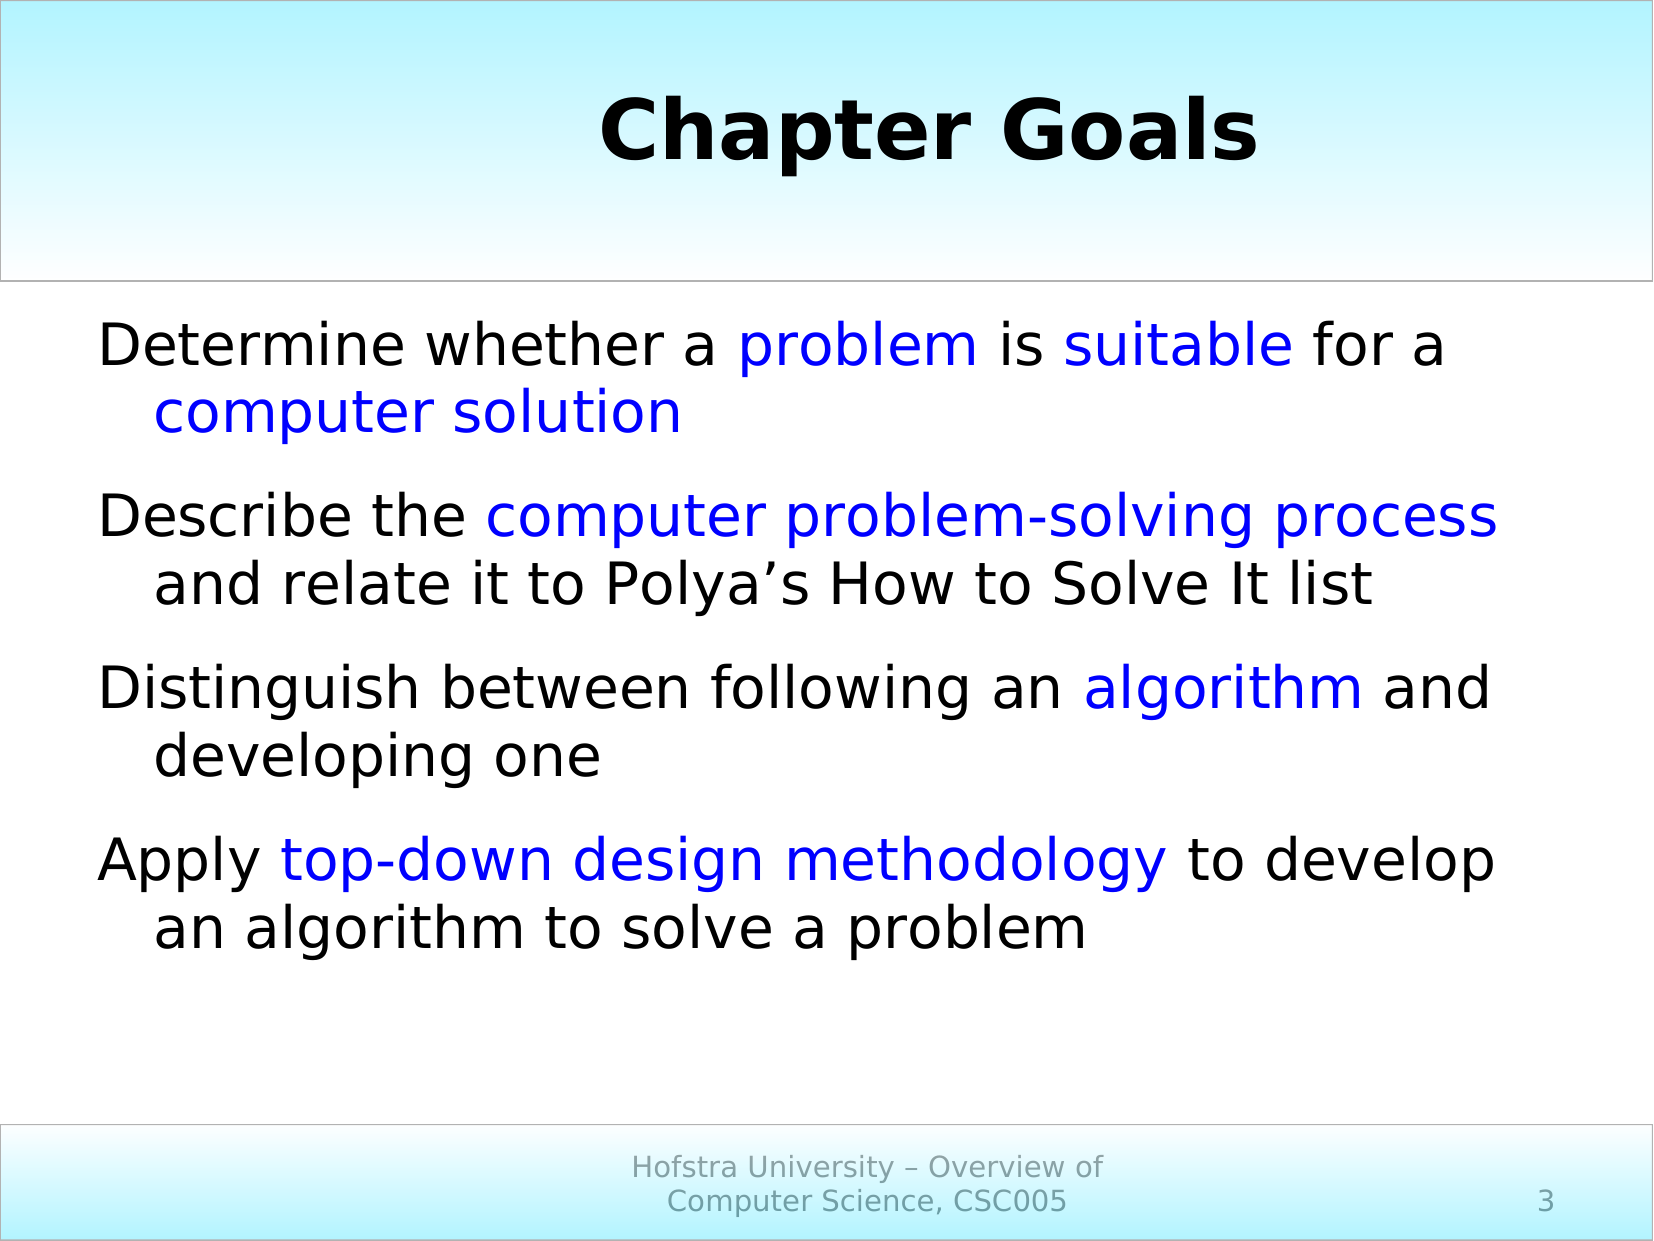

# Chapter Goals
Determine whether a problem is suitable for a computer solution
Describe the computer problem-solving process and relate it to Polya’s How to Solve It list
Distinguish between following an algorithm and developing one
Apply top-down design methodology to develop an algorithm to solve a problem
3